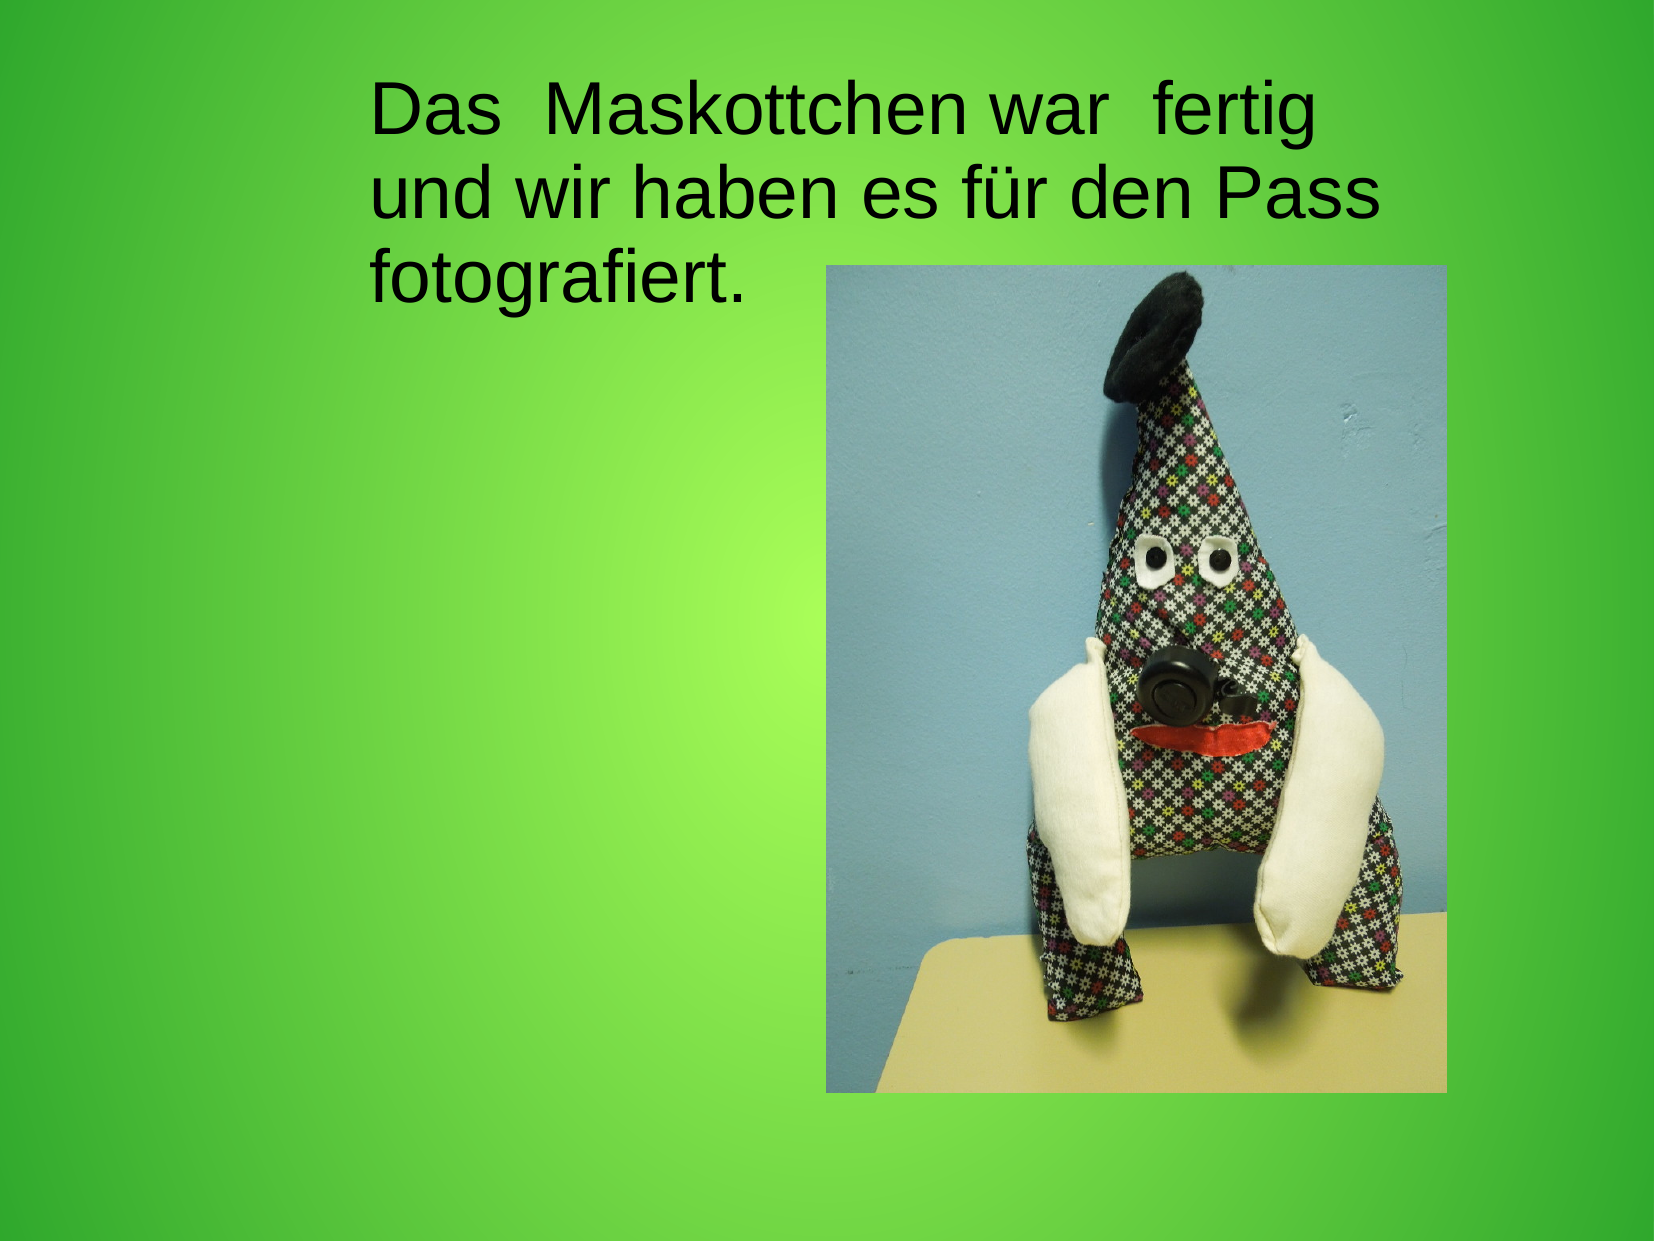

Das Maskottchen war fertig und wir haben es für den Pass fotografiert.